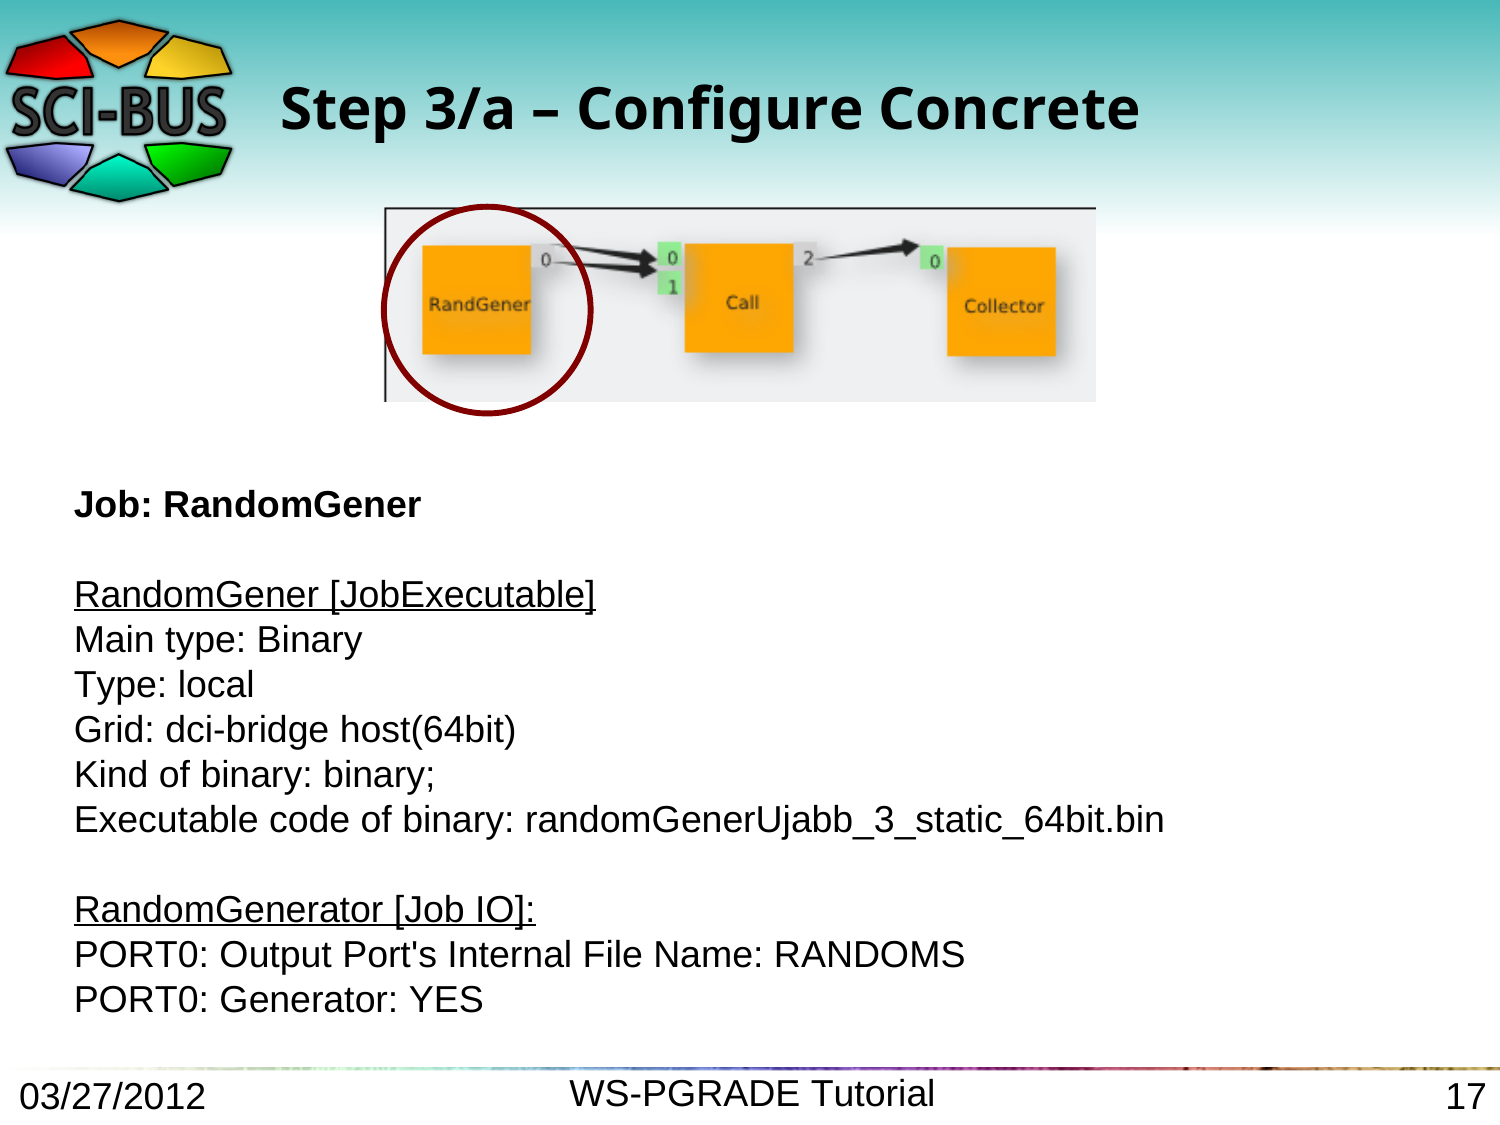

# Step 3/a – Configure Concrete
Job: RandomGener
RandomGener [JobExecutable]
Main type: Binary
Type: local
Grid: dci-bridge host(64bit)
Kind of binary: binary;
Executable code of binary: randomGenerUjabb_3_static_64bit.bin
RandomGenerator [Job IO]:
PORT0: Output Port's Internal File Name: RANDOMS
PORT0: Generator: YES
Footer
5/29/2006
17